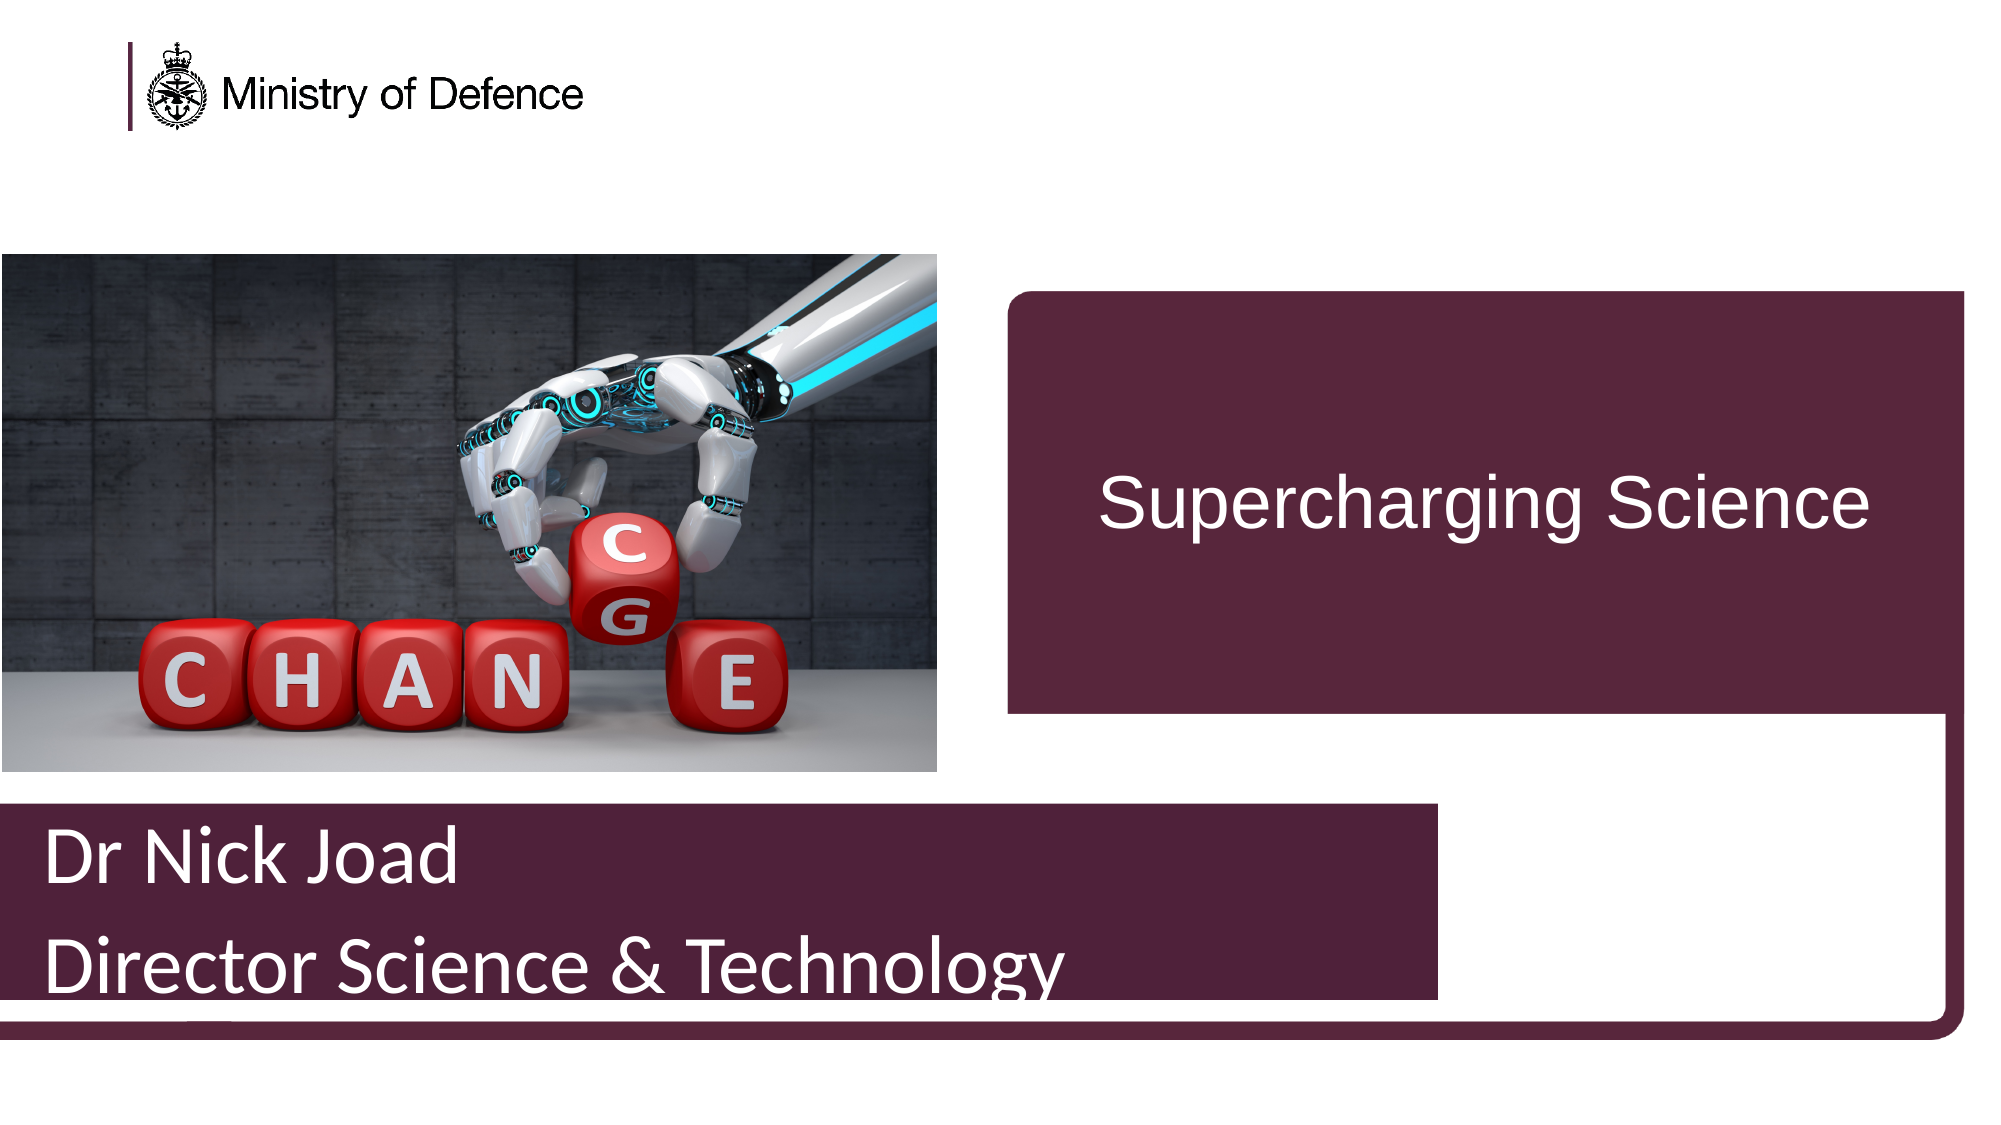

Supercharging Science
Dr Nick Joad
Director Science & Technology
UK OFFICIAL SENSITIVE